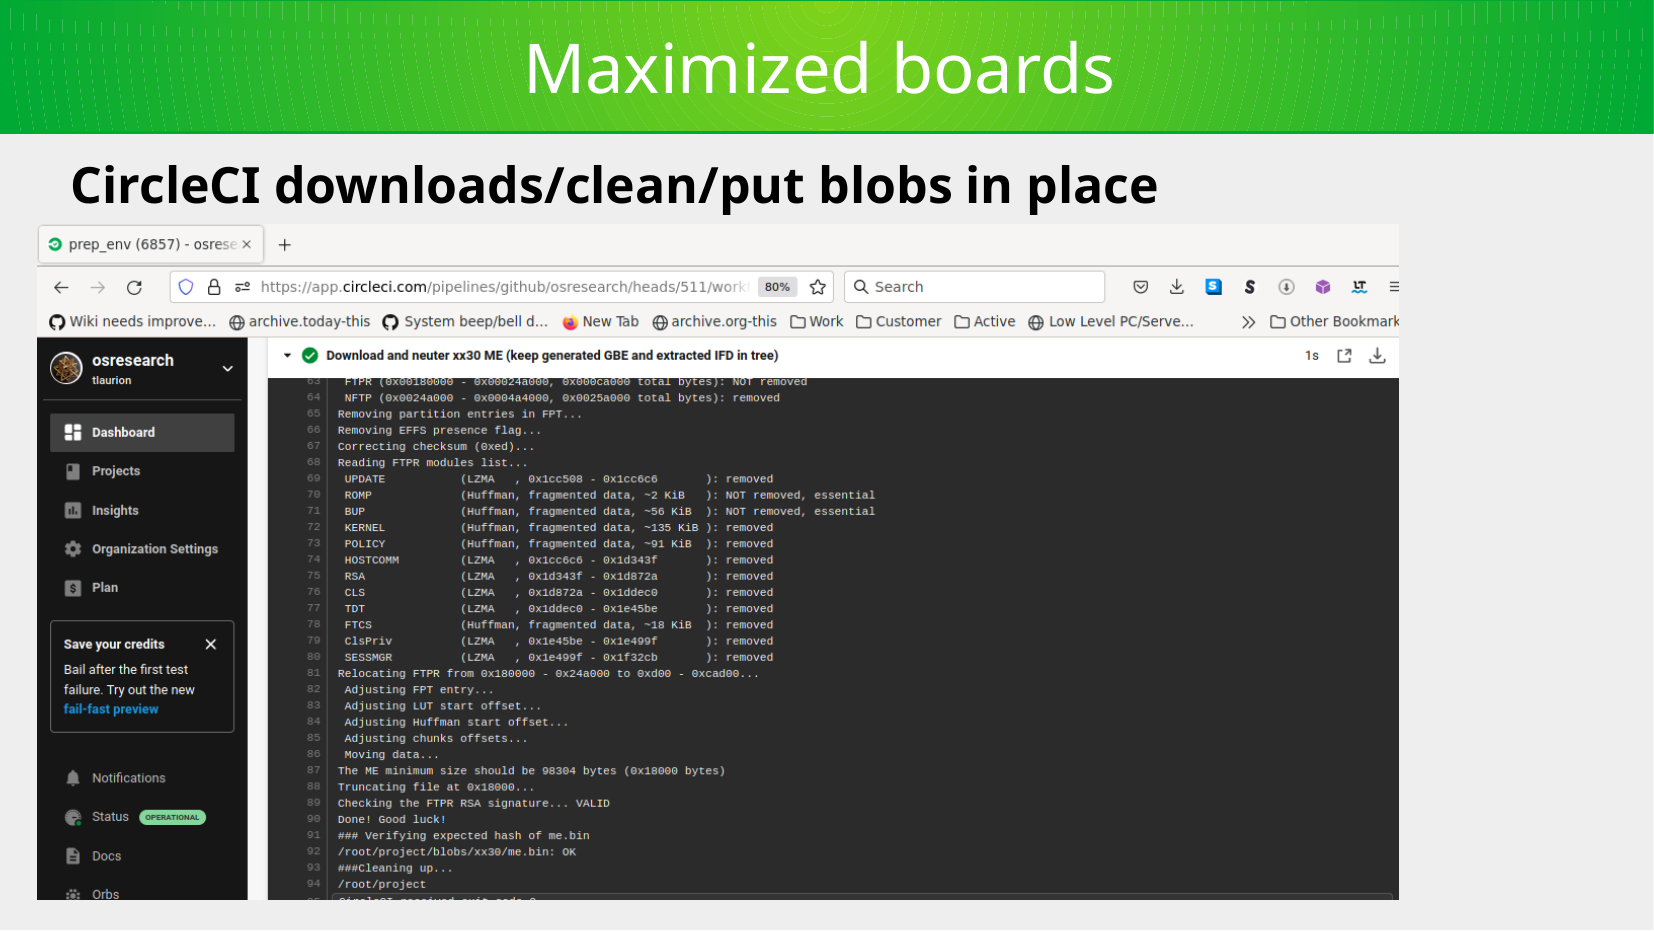

# Maximized boards
CircleCI downloads/clean/put blobs in place